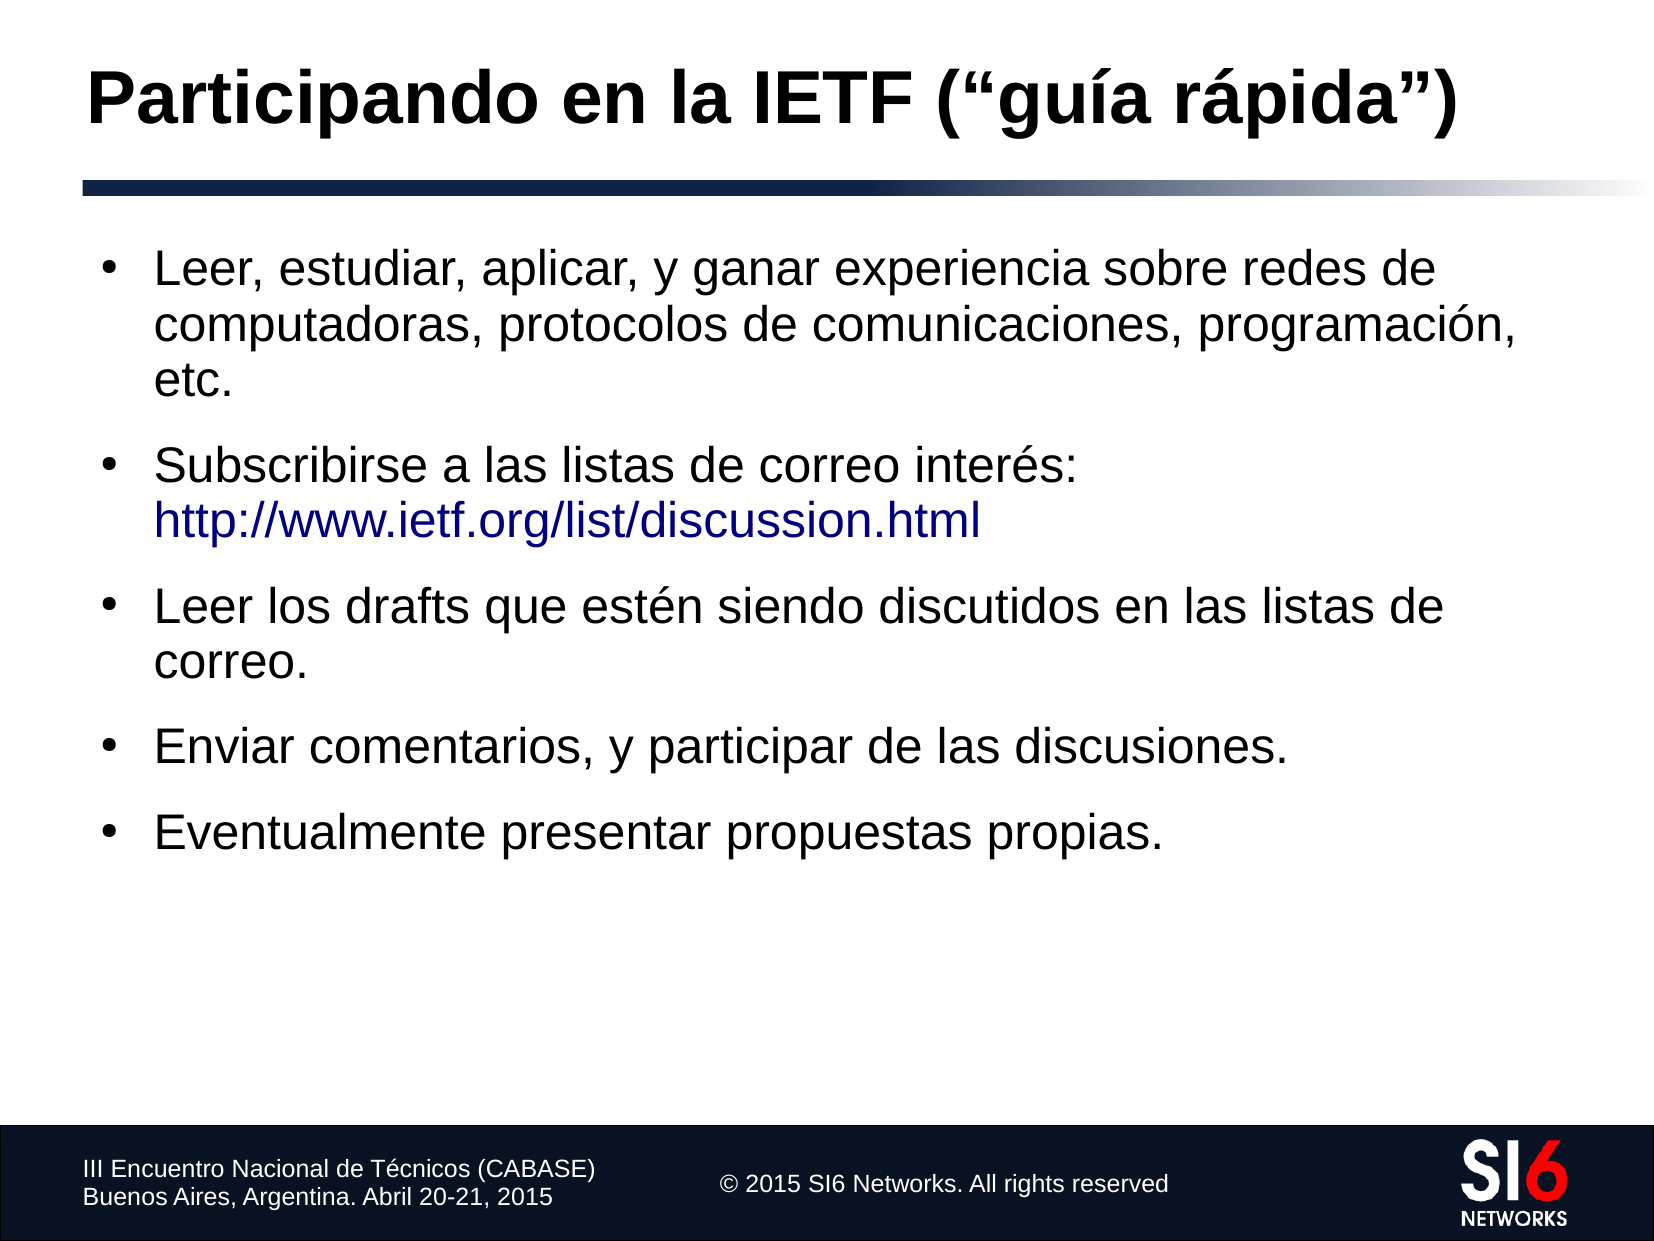

# Participando en la IETF (“guía rápida”)
Leer, estudiar, aplicar, y ganar experiencia sobre redes de computadoras, protocolos de comunicaciones, programación, etc.
Subscribirse a las listas de correo interés:http://www.ietf.org/list/discussion.html
Leer los drafts que estén siendo discutidos en las listas de correo.
Enviar comentarios, y participar de las discusiones.
Eventualmente presentar propuestas propias.